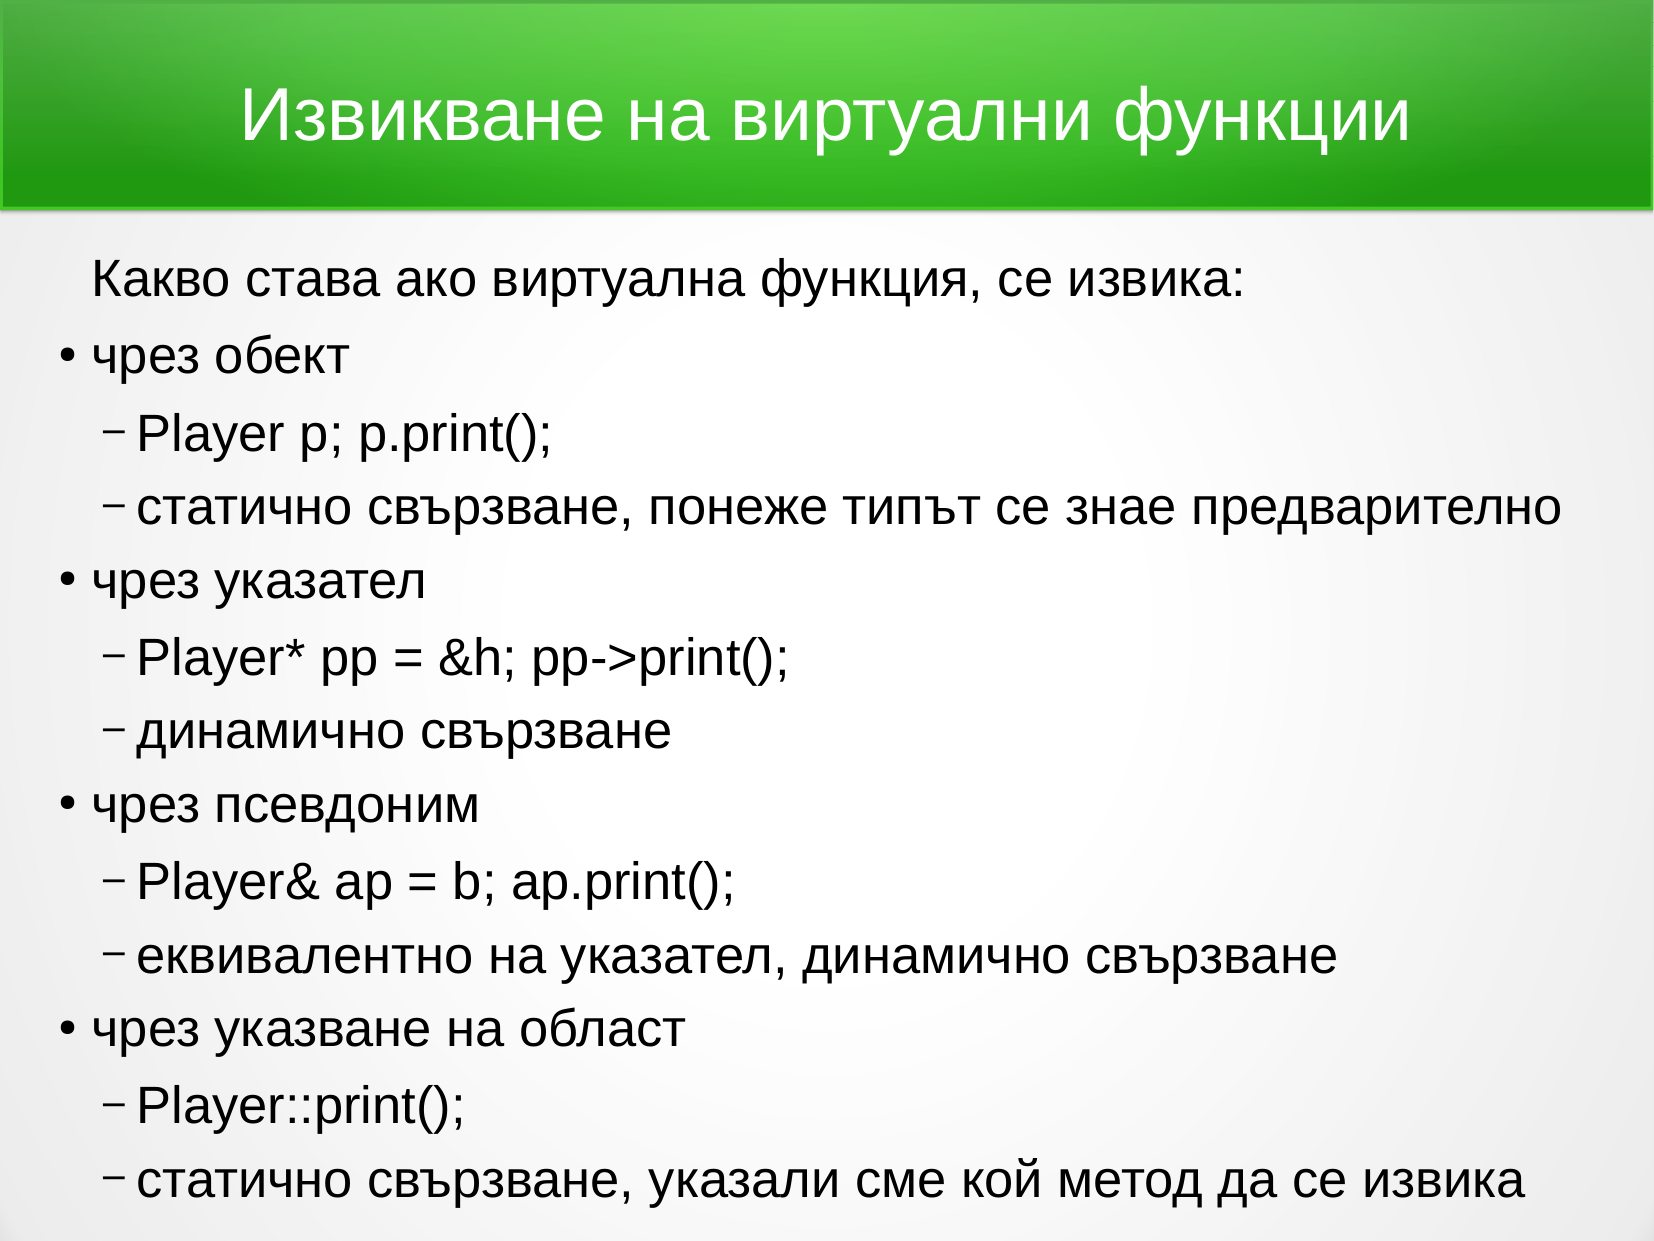

# Извикване на виртуални функции
Какво става ако виртуална функция, се извика:
чрез обект
Player p; p.print();
статично свързване, понеже типът се знае предварително
чрез указател
Player* pp = &h; pp->print();
динамично свързване
чрез псевдоним
Player& ap = b; ap.print();
еквивалентно на указател, динамично свързване
чрез указване на област
Player::print();
статично свързване, указали сме кой метод да се извика